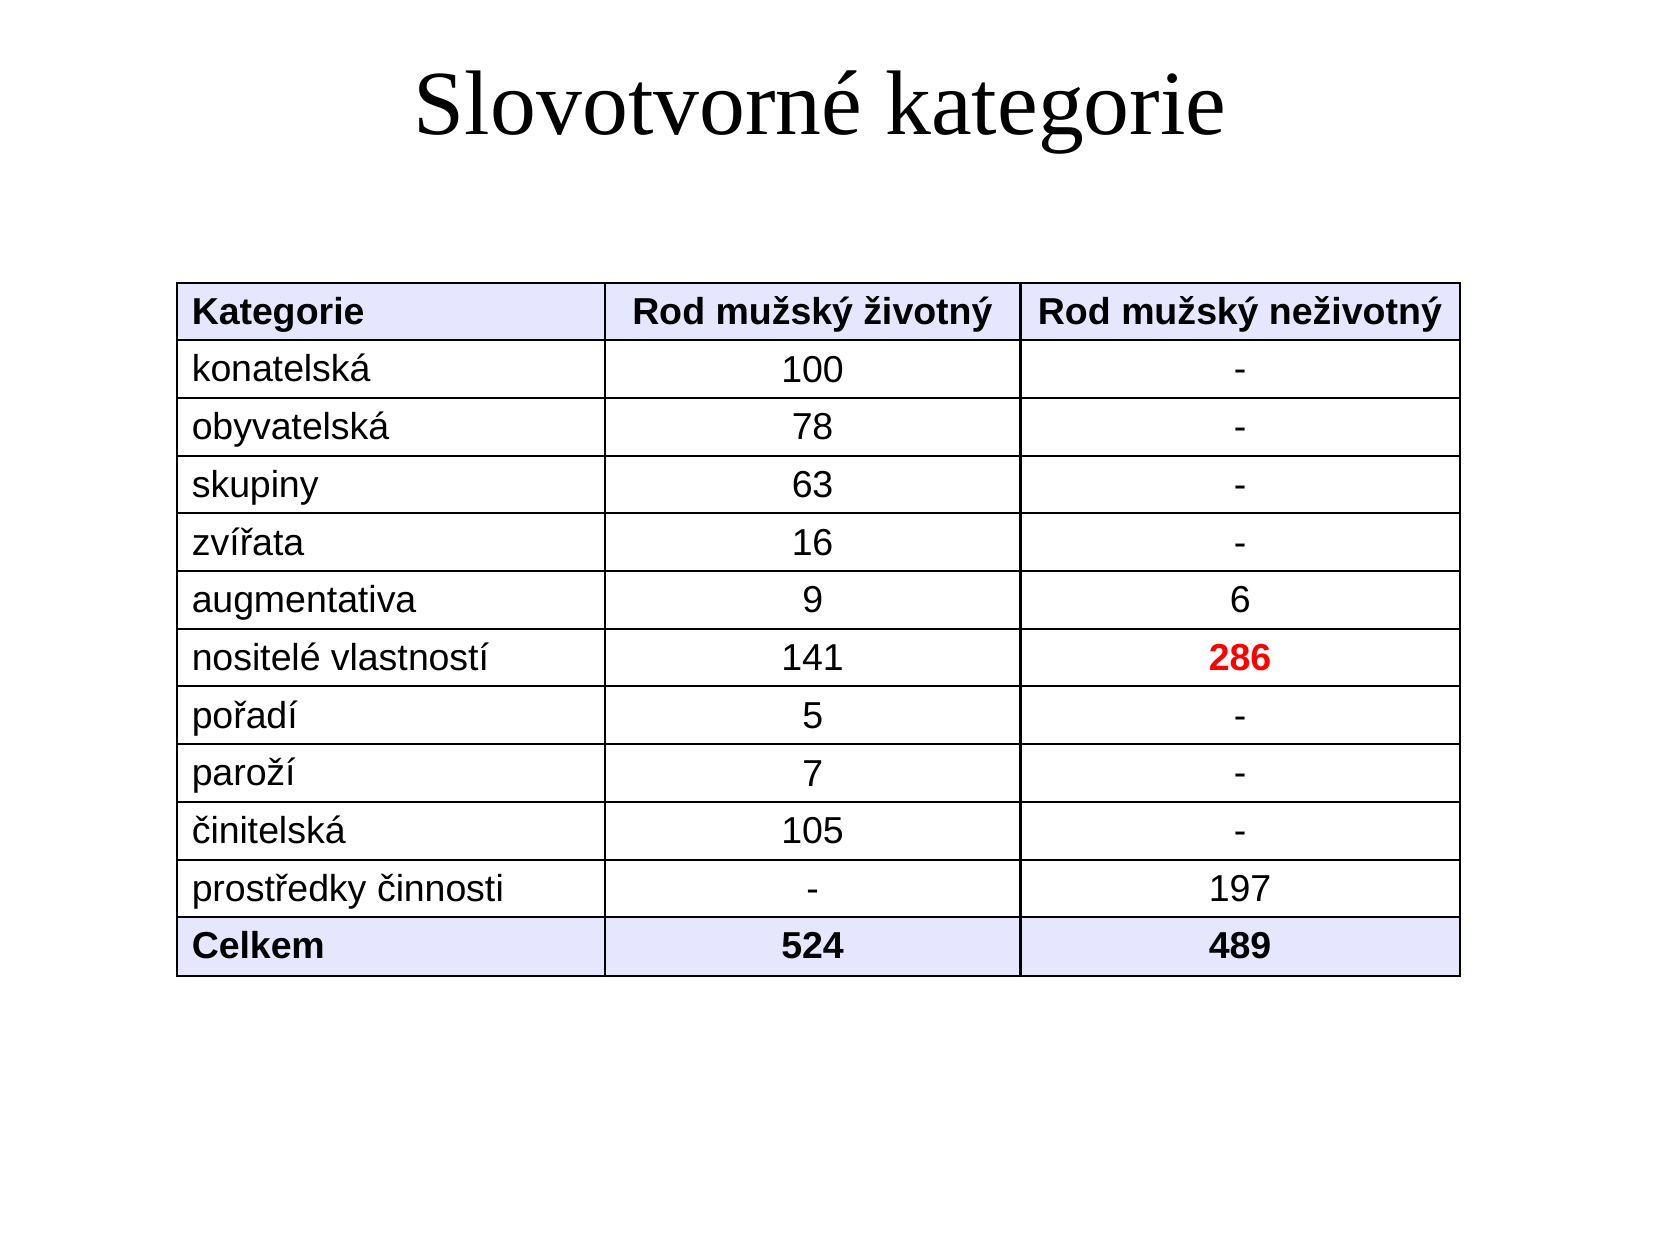

# Slovotvorné kategorie
| Kategorie | Rod mužský životný | Rod mužský neživotný |
| --- | --- | --- |
| konatelská | 100 | - |
| obyvatelská | 78 | - |
| skupiny | 63 | - |
| zvířata | 16 | - |
| augmentativa | 9 | 6 |
| nositelé vlastností | 141 | 286 |
| pořadí | 5 | - |
| paroží | 7 | - |
| činitelská | 105 | - |
| prostředky činnosti | - | 197 |
| Celkem | 524 | 489 |